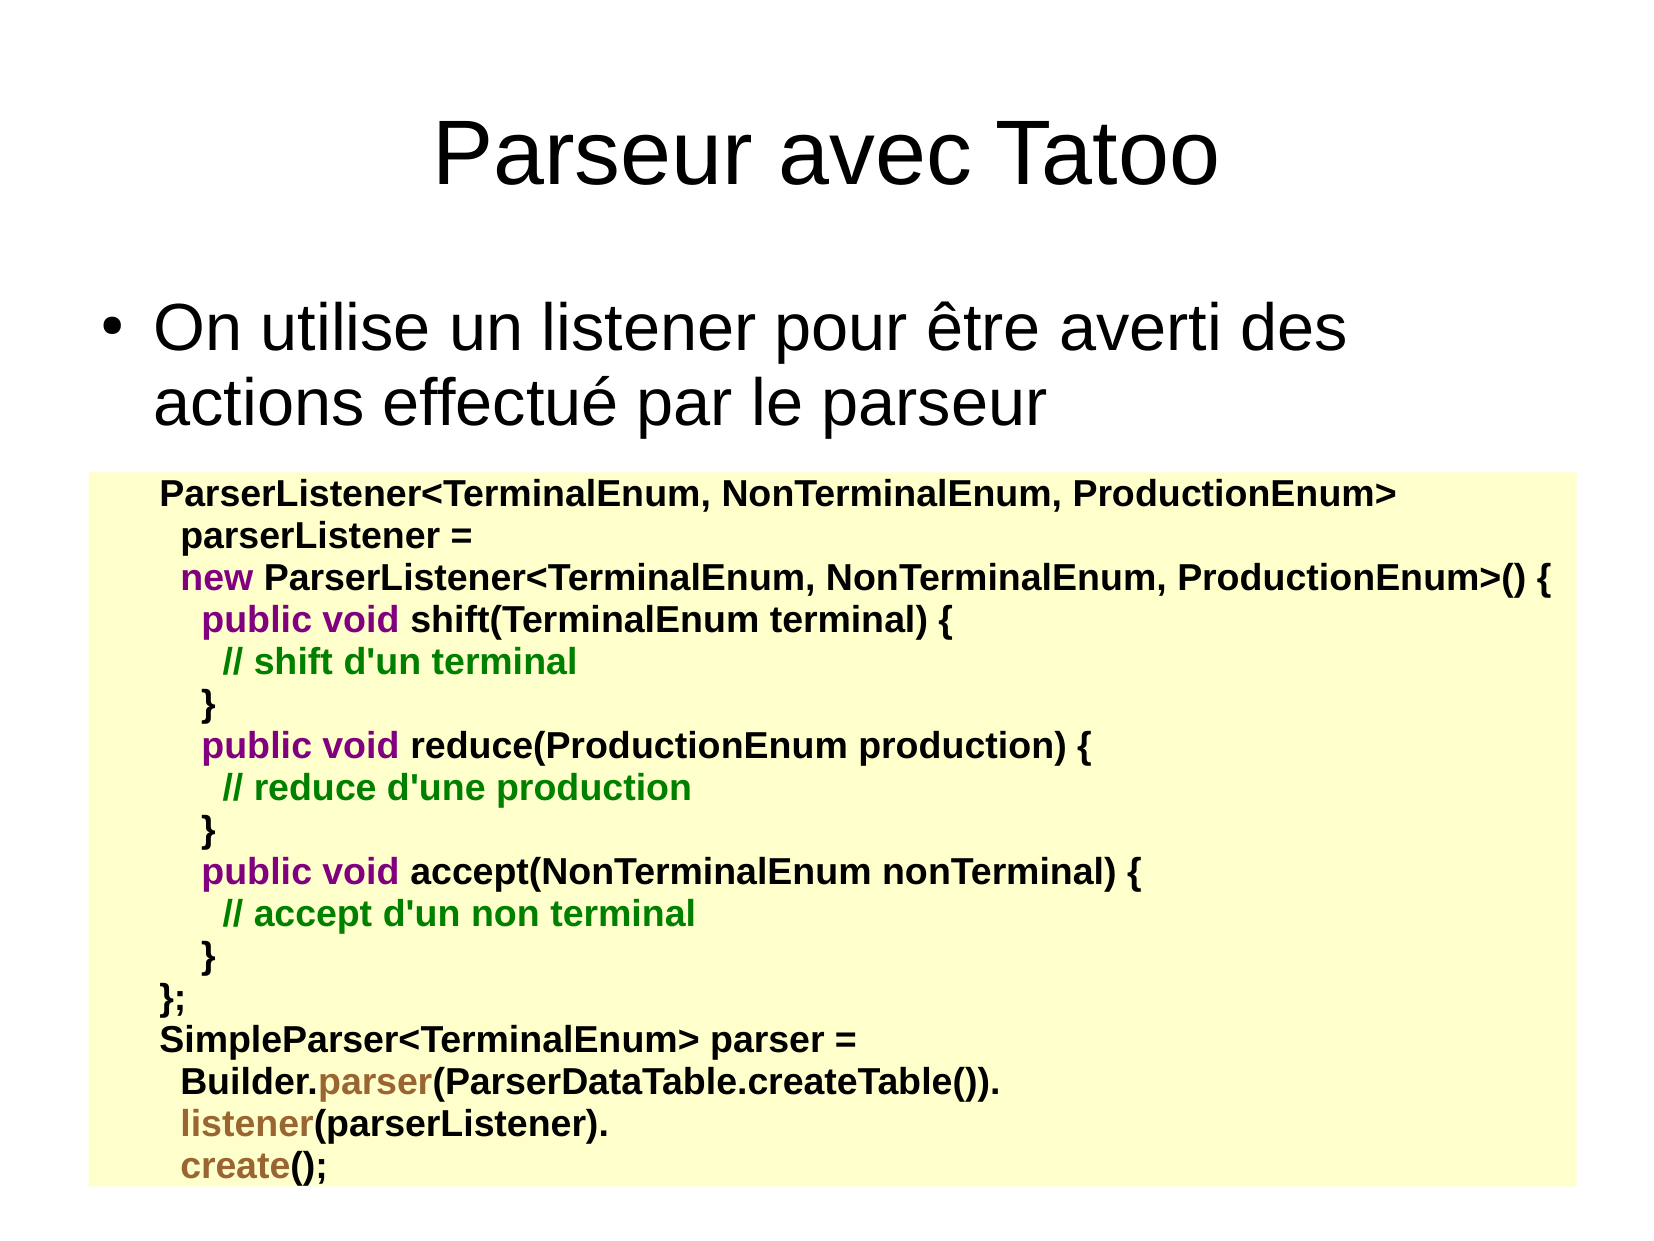

# Parseur avec Tatoo
On utilise un listener pour être averti des actions effectué par le parseur
ParserListener<TerminalEnum, NonTerminalEnum, ProductionEnum>
 parserListener =
 new ParserListener<TerminalEnum, NonTerminalEnum, ProductionEnum>() {
 public void shift(TerminalEnum terminal) {
 // shift d'un terminal
 }
 public void reduce(ProductionEnum production) {
 // reduce d'une production
 }
 public void accept(NonTerminalEnum nonTerminal) {
 // accept d'un non terminal
 }
};
SimpleParser<TerminalEnum> parser =
 Builder.parser(ParserDataTable.createTable()).
 listener(parserListener).
 create();